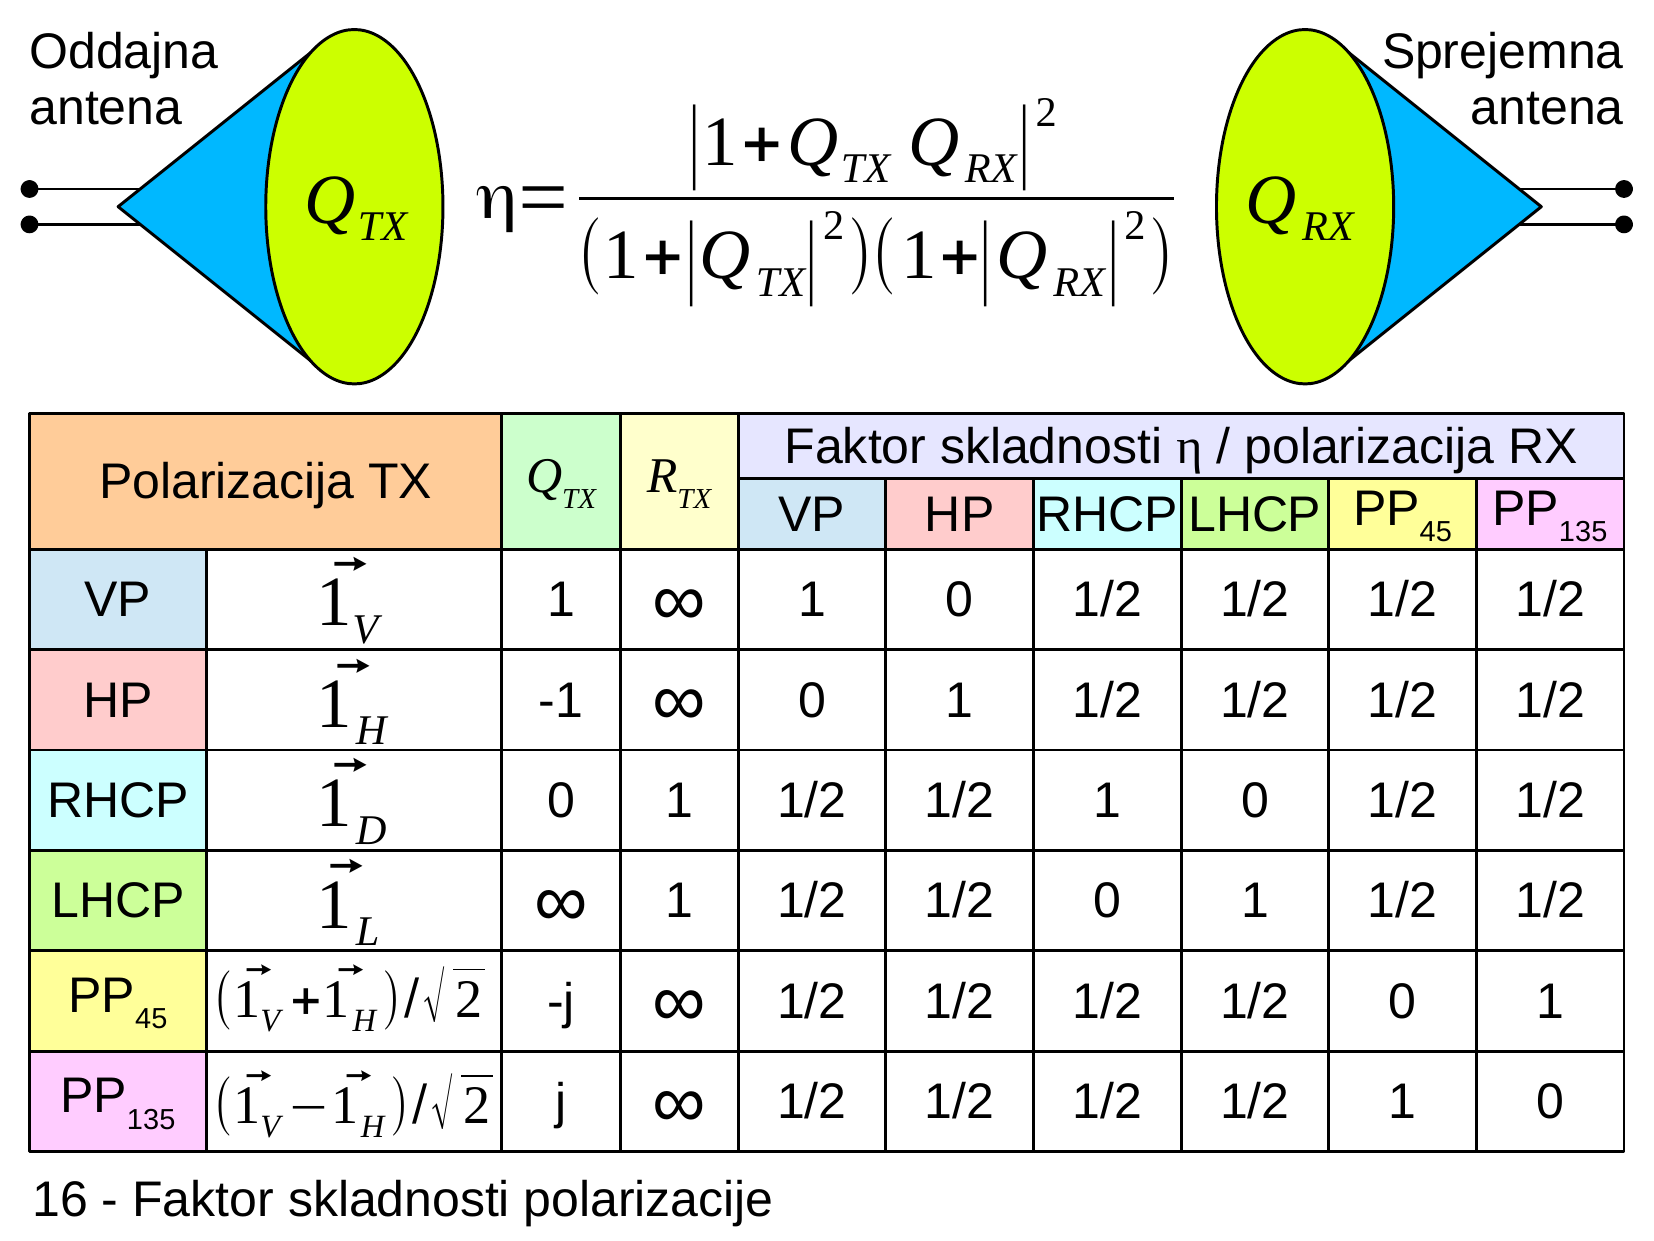

Oddajna
antena
Sprejemna
antena
Polarizacija TX
QTX
RTX
Faktor skladnosti η / polarizacija RX
VP
HP
RHCP
LHCP
PP45
PP135
VP
1
∞
1
0
1/2
1/2
1/2
1/2
HP
-1
∞
0
1
1/2
1/2
1/2
1/2
RHCP
0
1
1/2
1/2
1
0
1/2
1/2
LHCP
∞
1
1/2
1/2
0
1
1/2
1/2
PP45
-j
∞
1/2
1/2
1/2
1/2
0
1
PP135
j
∞
1/2
1/2
1/2
1/2
1
0
16 - Faktor skladnosti polarizacije